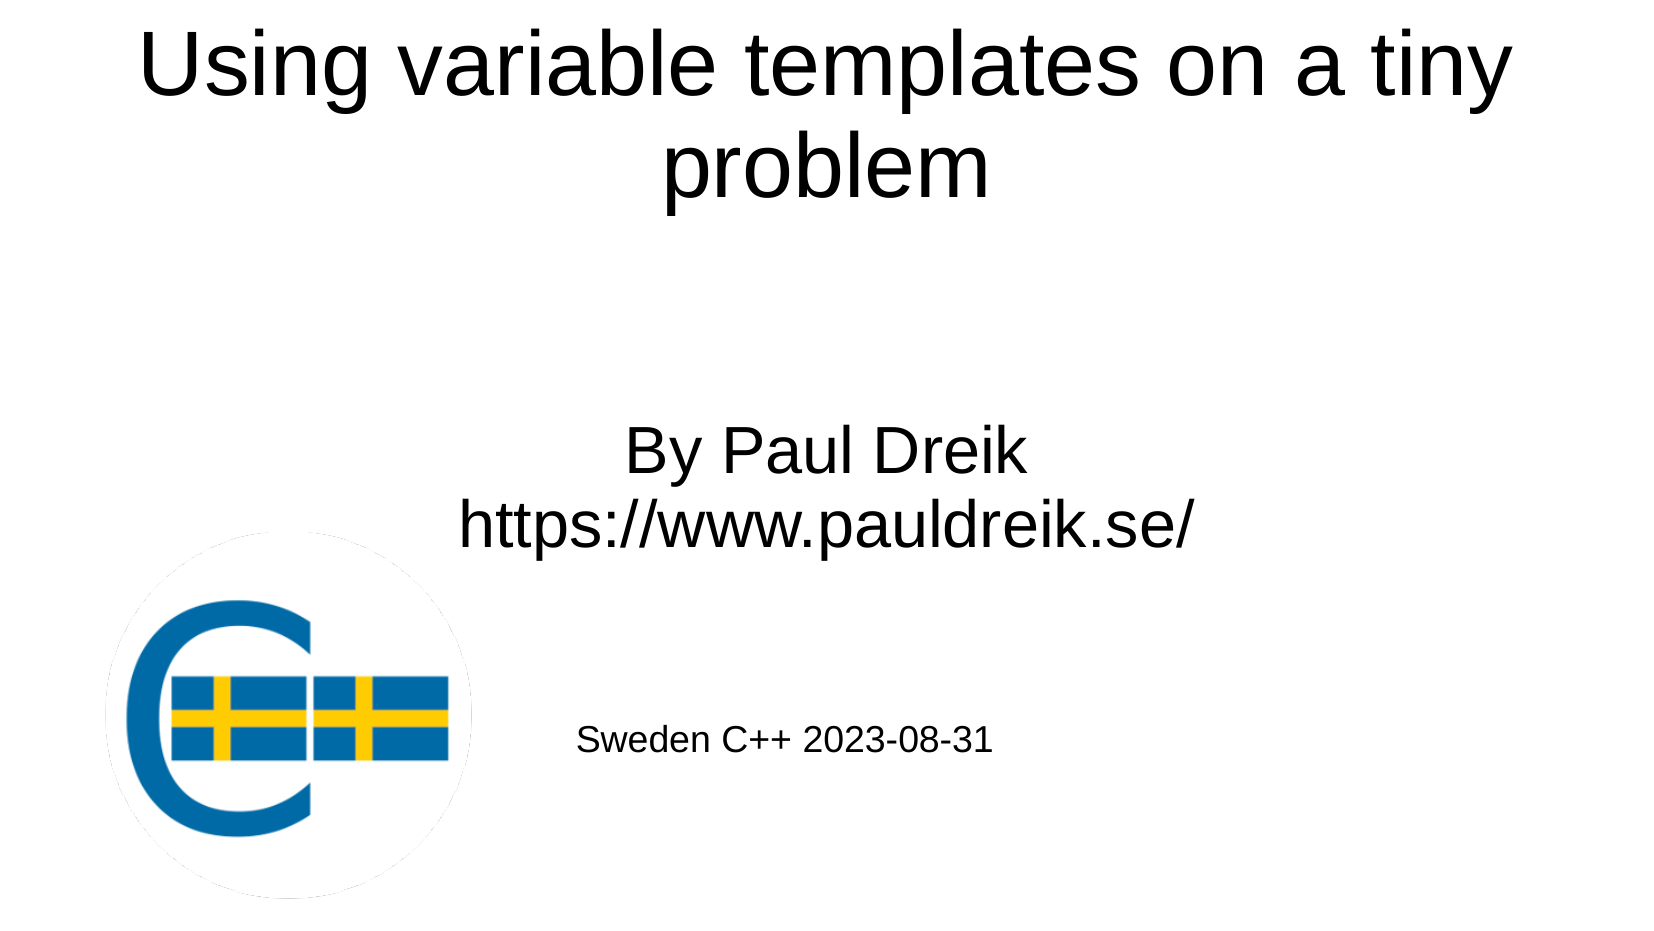

# Using variable templates on a tiny problem
By Paul Dreik
https://www.pauldreik.se/
Sweden C++ 2023-08-31